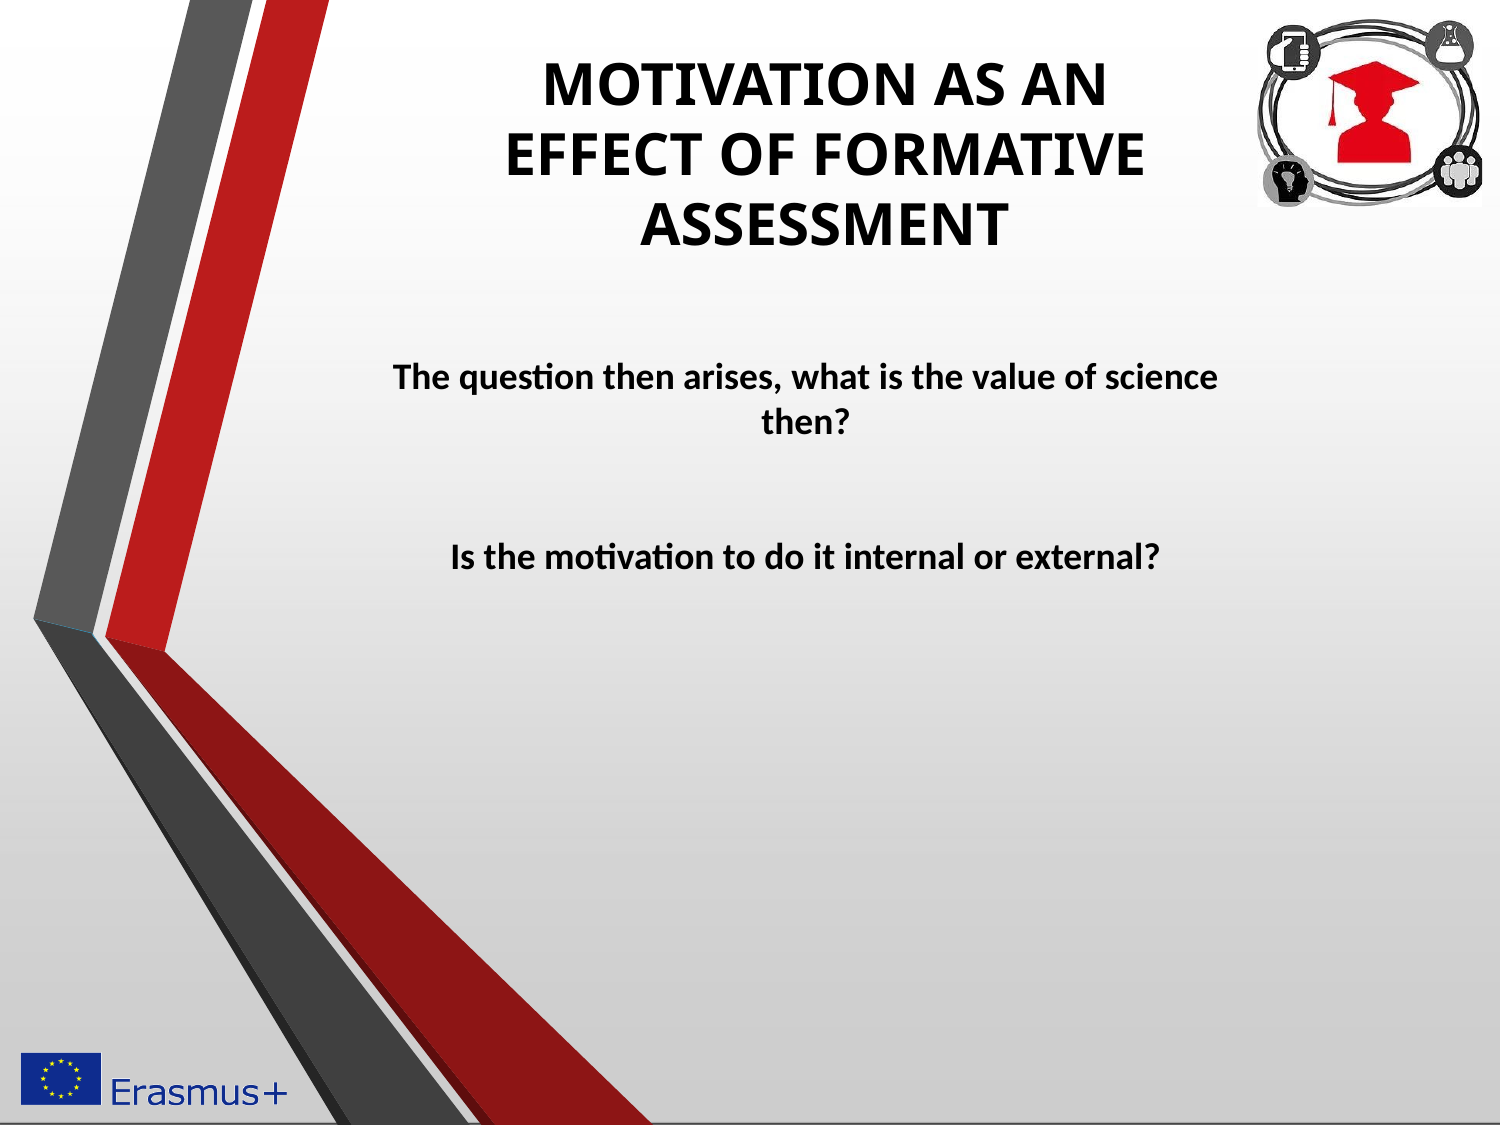

# MOTIVATION AS AN EFFECT OF FORMATIVE ASSESSMENT
The question then arises, what is the value of science then?
Is the motivation to do it internal or external?